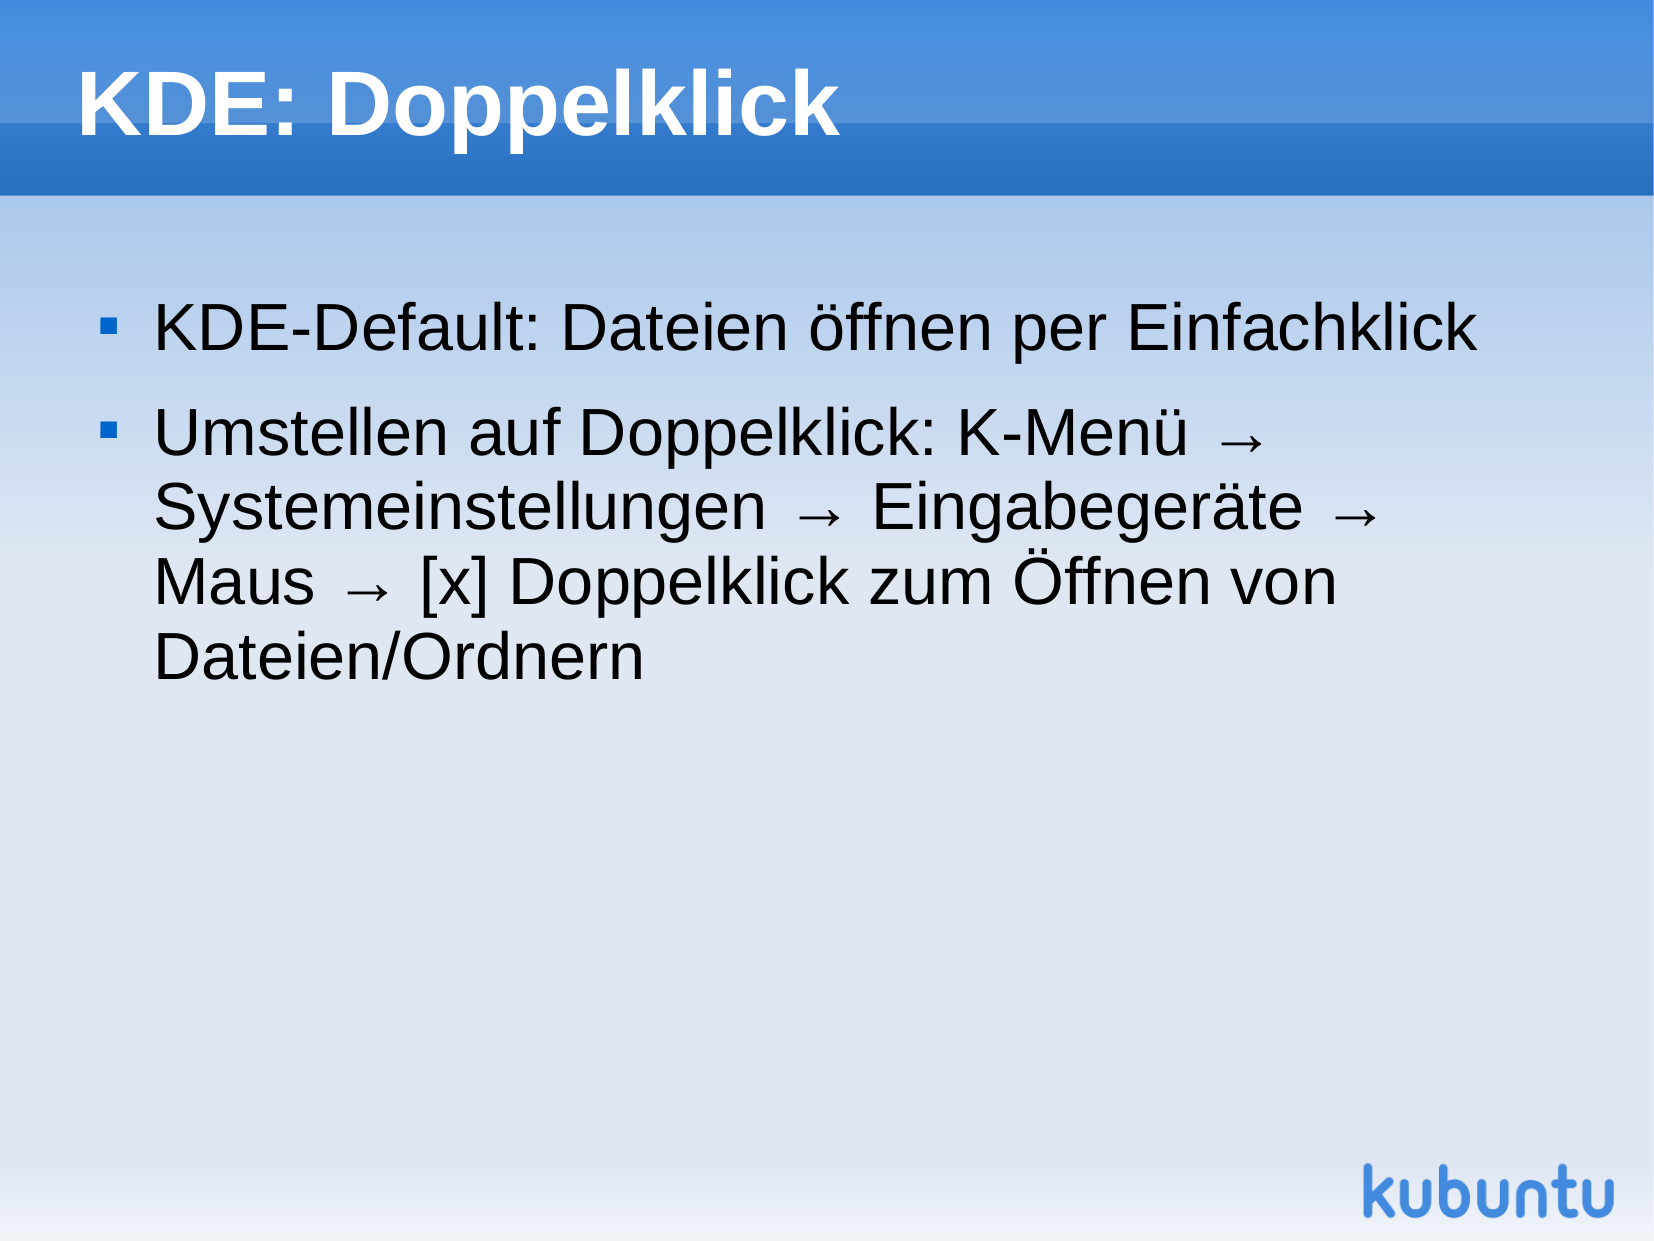

# KDE: Doppelklick
KDE-Default: Dateien öffnen per Einfachklick
Umstellen auf Doppelklick: K-Menü → Systemeinstellungen → Eingabegeräte → Maus → [x] Doppelklick zum Öffnen von Dateien/Ordnern